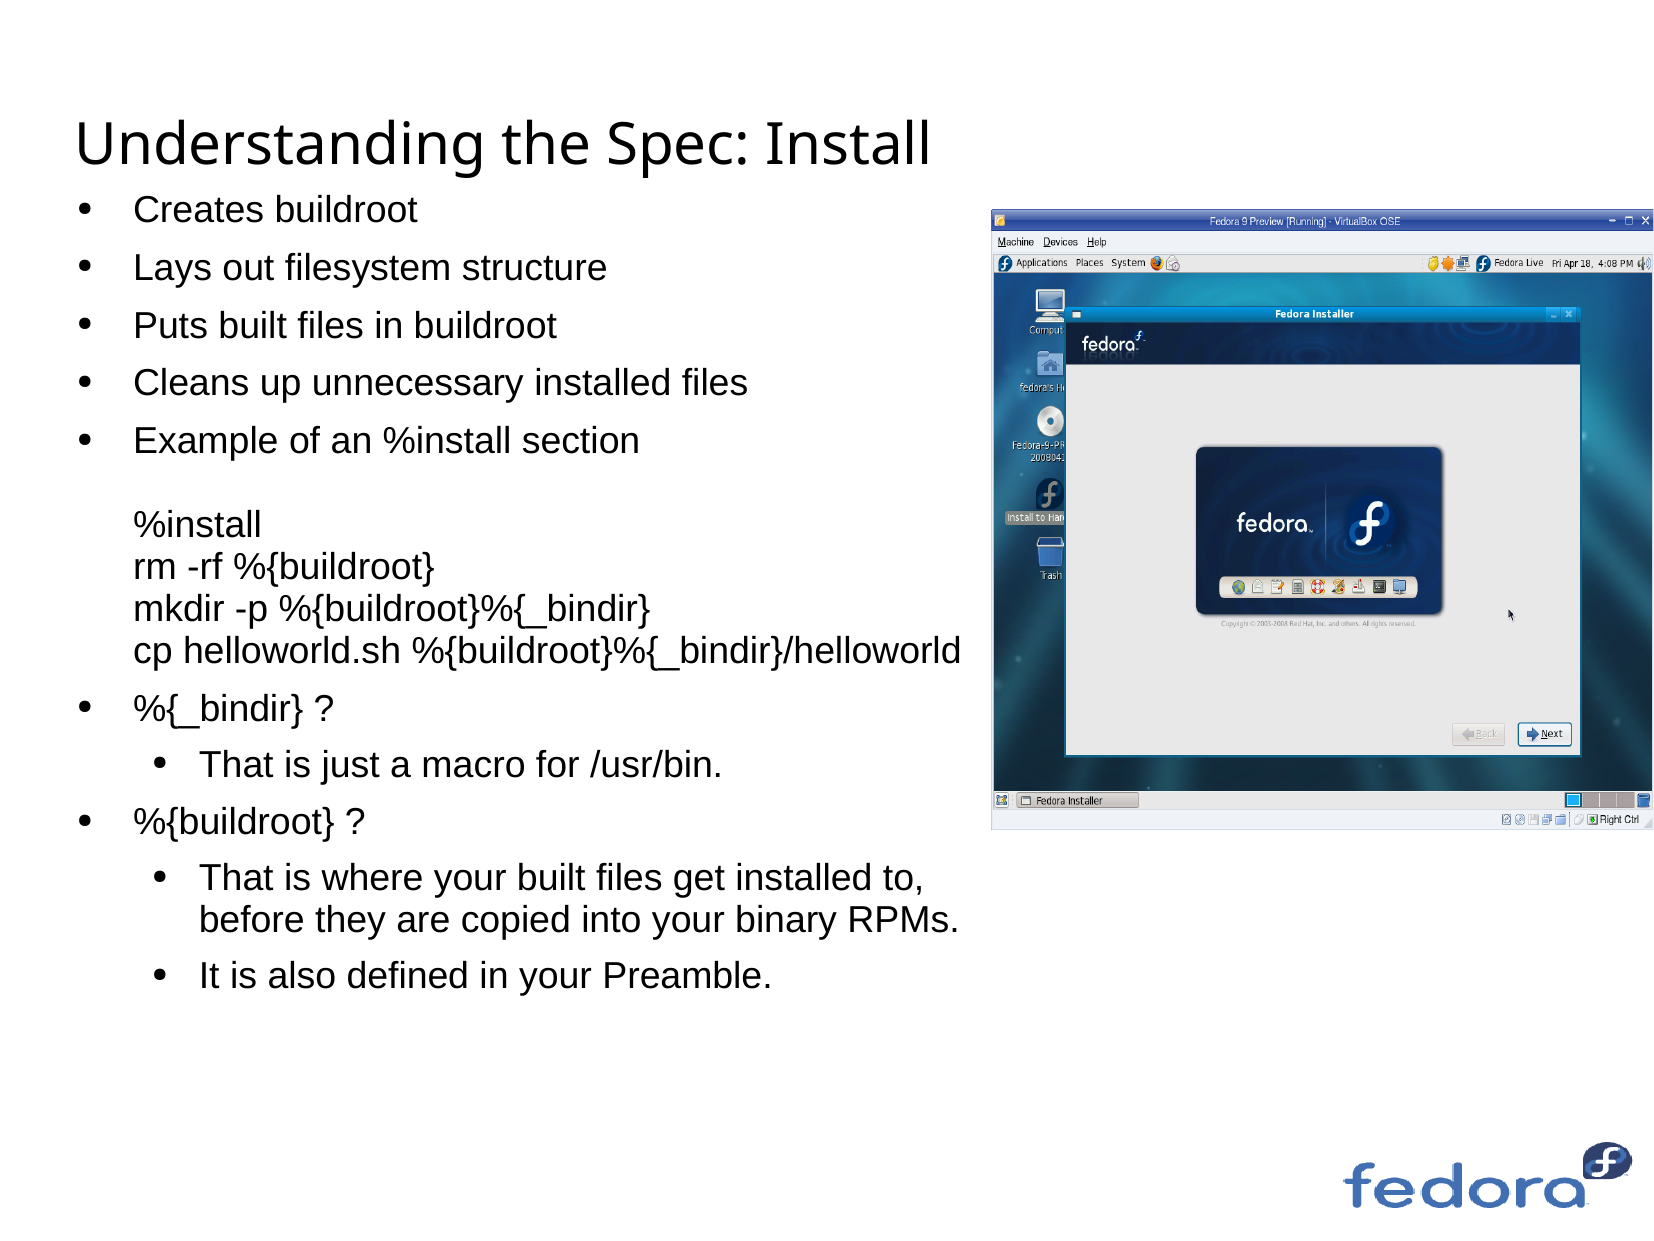

# Understanding the Spec: Install
Creates buildroot
Lays out filesystem structure
Puts built files in buildroot
Cleans up unnecessary installed files
Example of an %install section
%install
rm -rf %{buildroot}
mkdir -p %{buildroot}%{_bindir}
cp helloworld.sh %{buildroot}%{_bindir}/helloworld
%{_bindir} ?
That is just a macro for /usr/bin.
%{buildroot} ?
That is where your built files get installed to, before they are copied into your binary RPMs.
It is also defined in your Preamble.